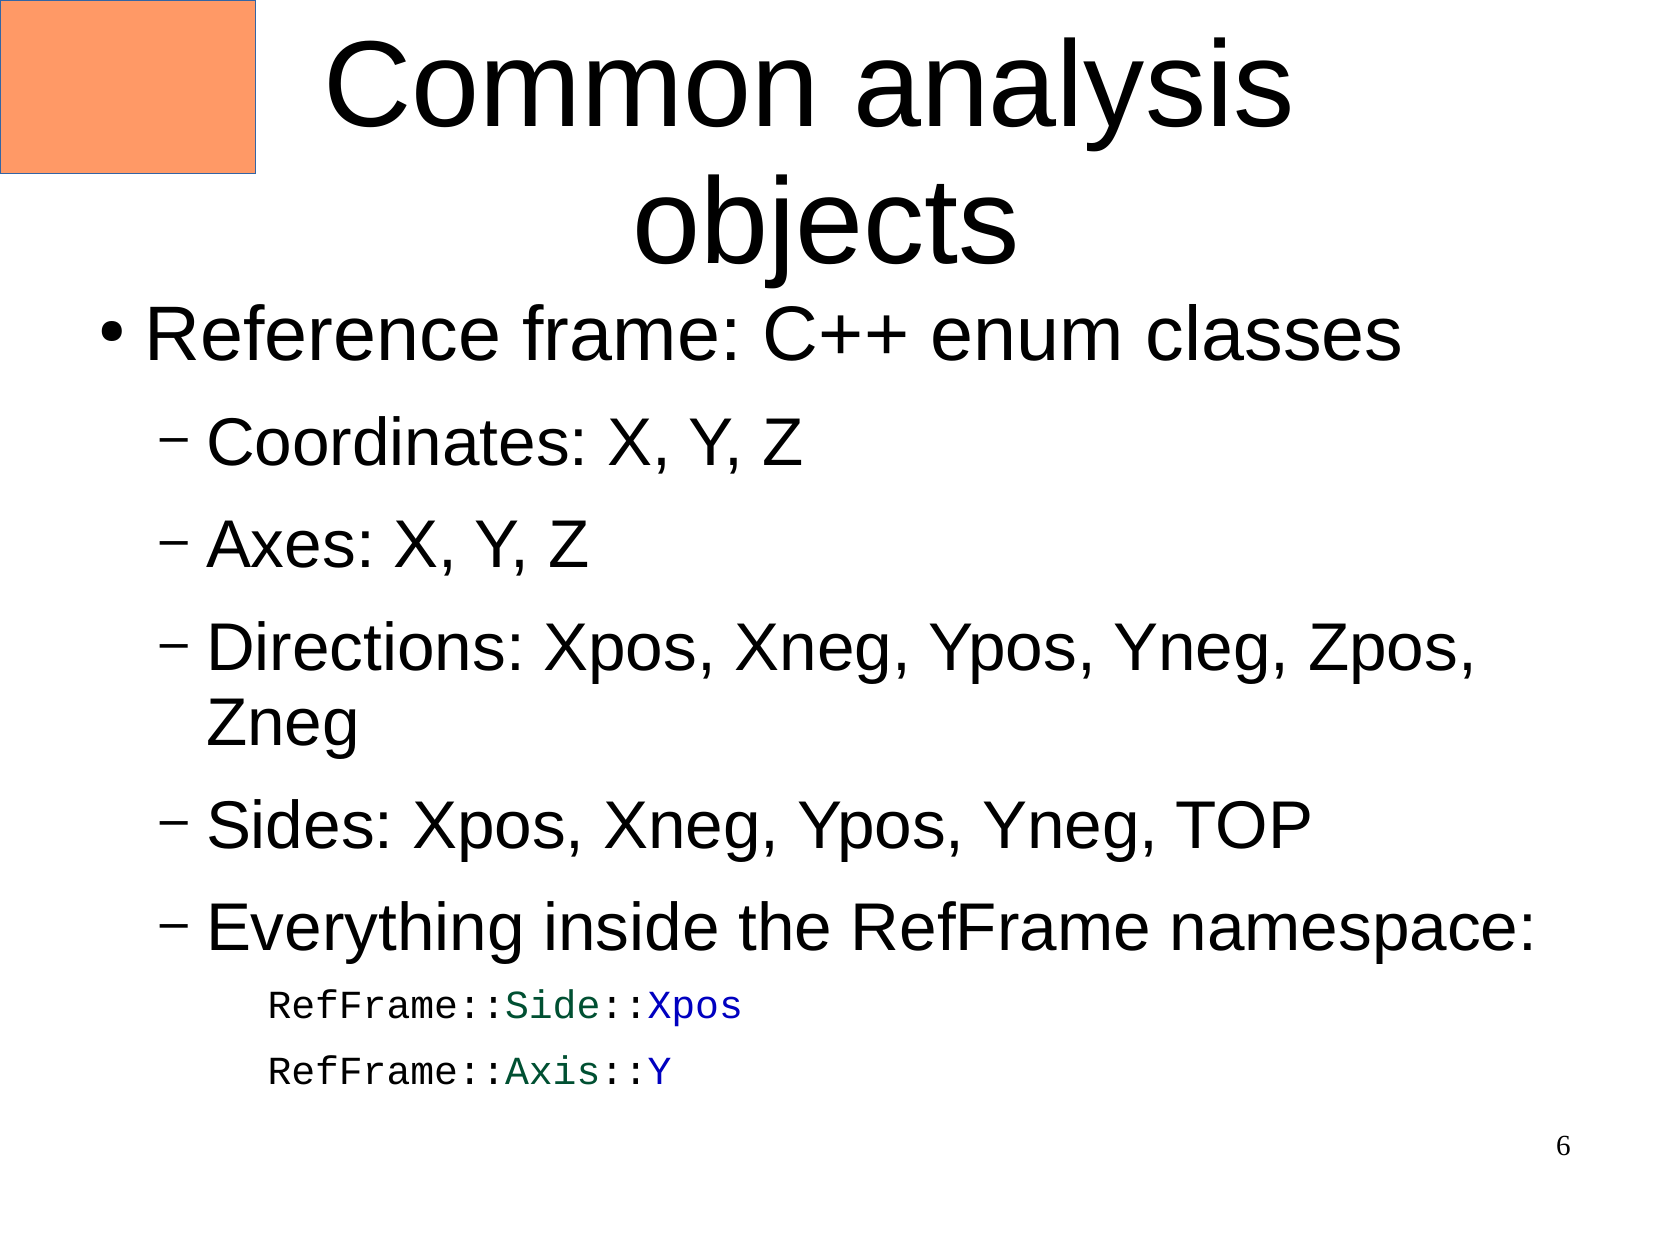

# Common analysis objects
Reference frame: C++ enum classes
Coordinates: X, Y, Z
Axes: X, Y, Z
Directions: Xpos, Xneg, Ypos, Yneg, Zpos, Zneg
Sides: Xpos, Xneg, Ypos, Yneg, TOP
Everything inside the RefFrame namespace:
RefFrame::Side::Xpos
RefFrame::Axis::Y
6